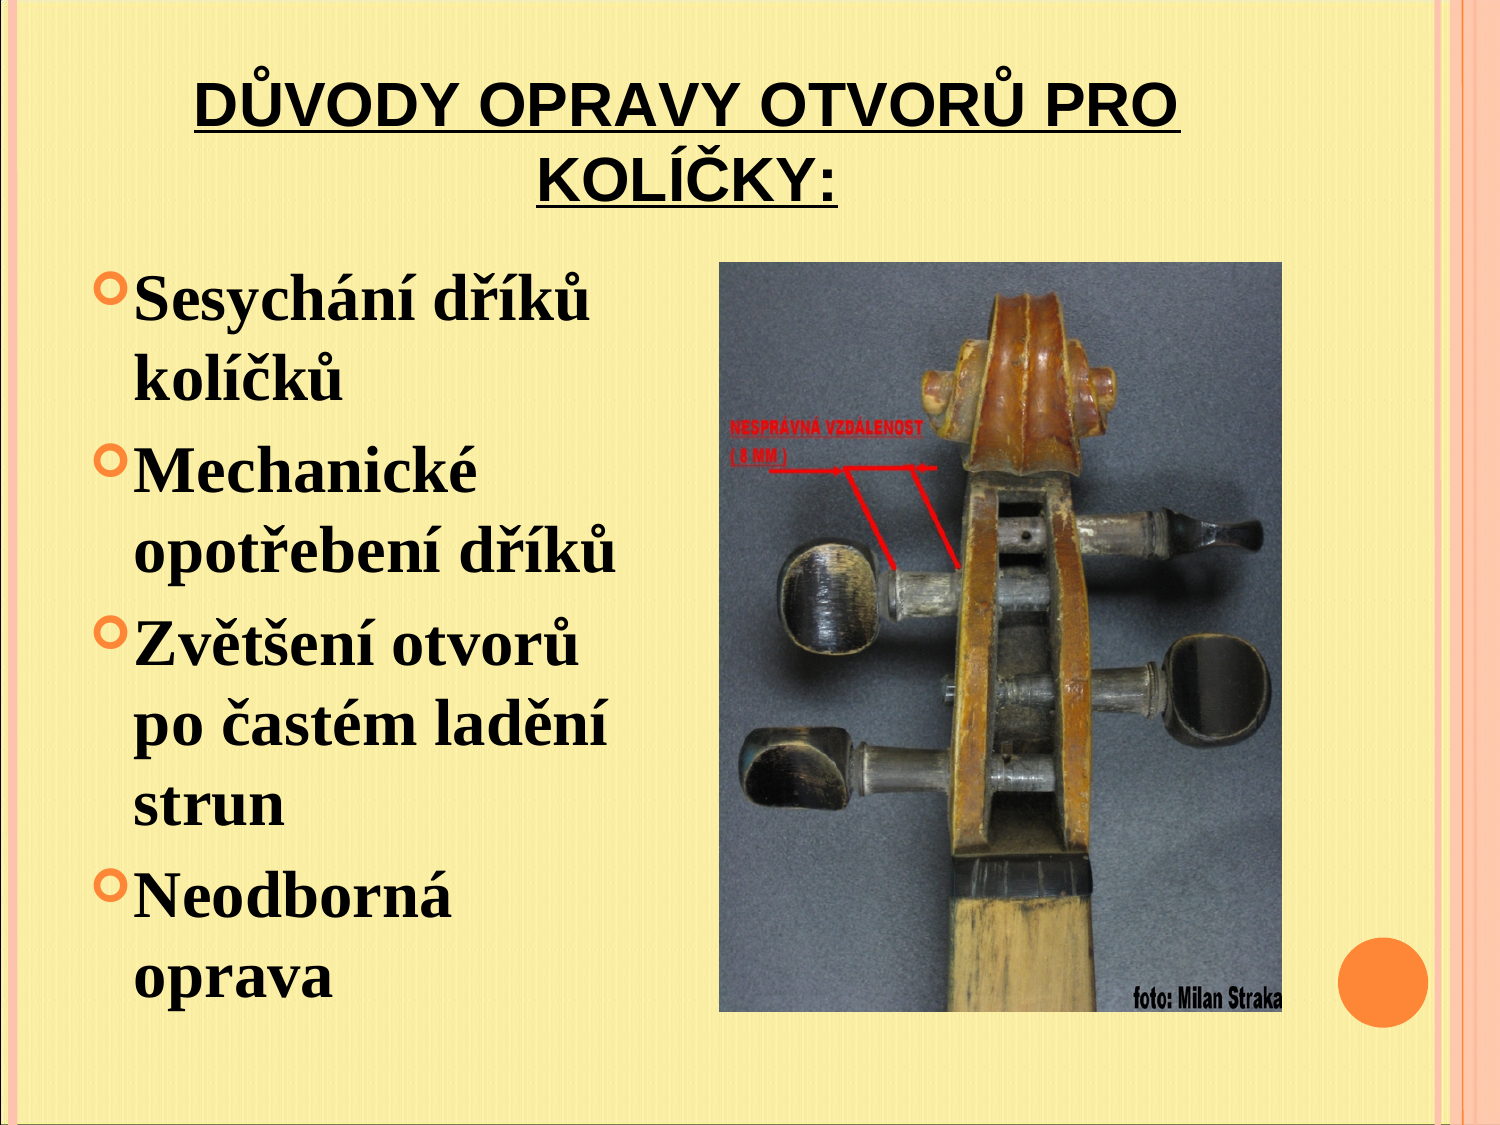

DŮVODY OPRAVY OTVORŮ PRO KOLÍČKY:
Sesychání dříků kolíčků
Mechanické opotřebení dříků
Zvětšení otvorů po častém ladění strun
Neodborná oprava